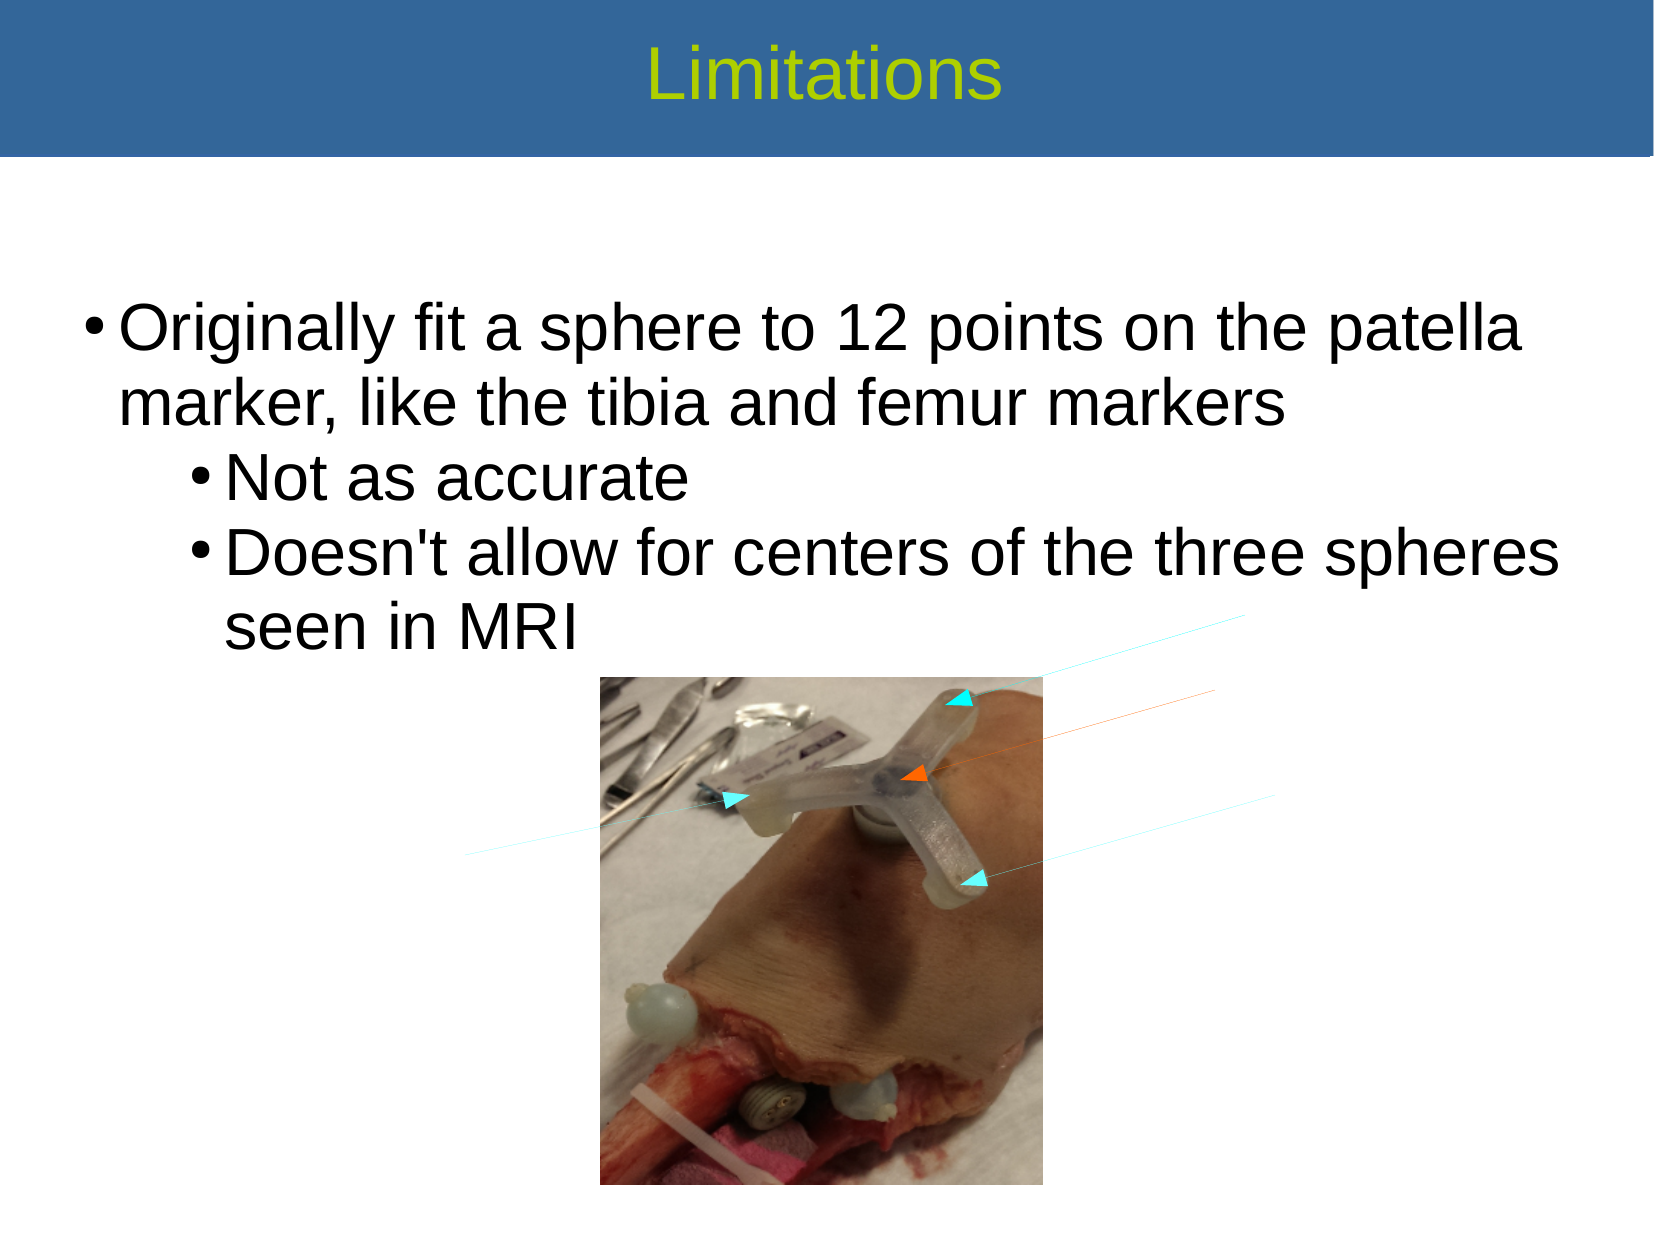

Limitations
# Originally fit a sphere to 12 points on the patella marker, like the tibia and femur markers
Not as accurate
Doesn't allow for centers of the three spheres seen in MRI